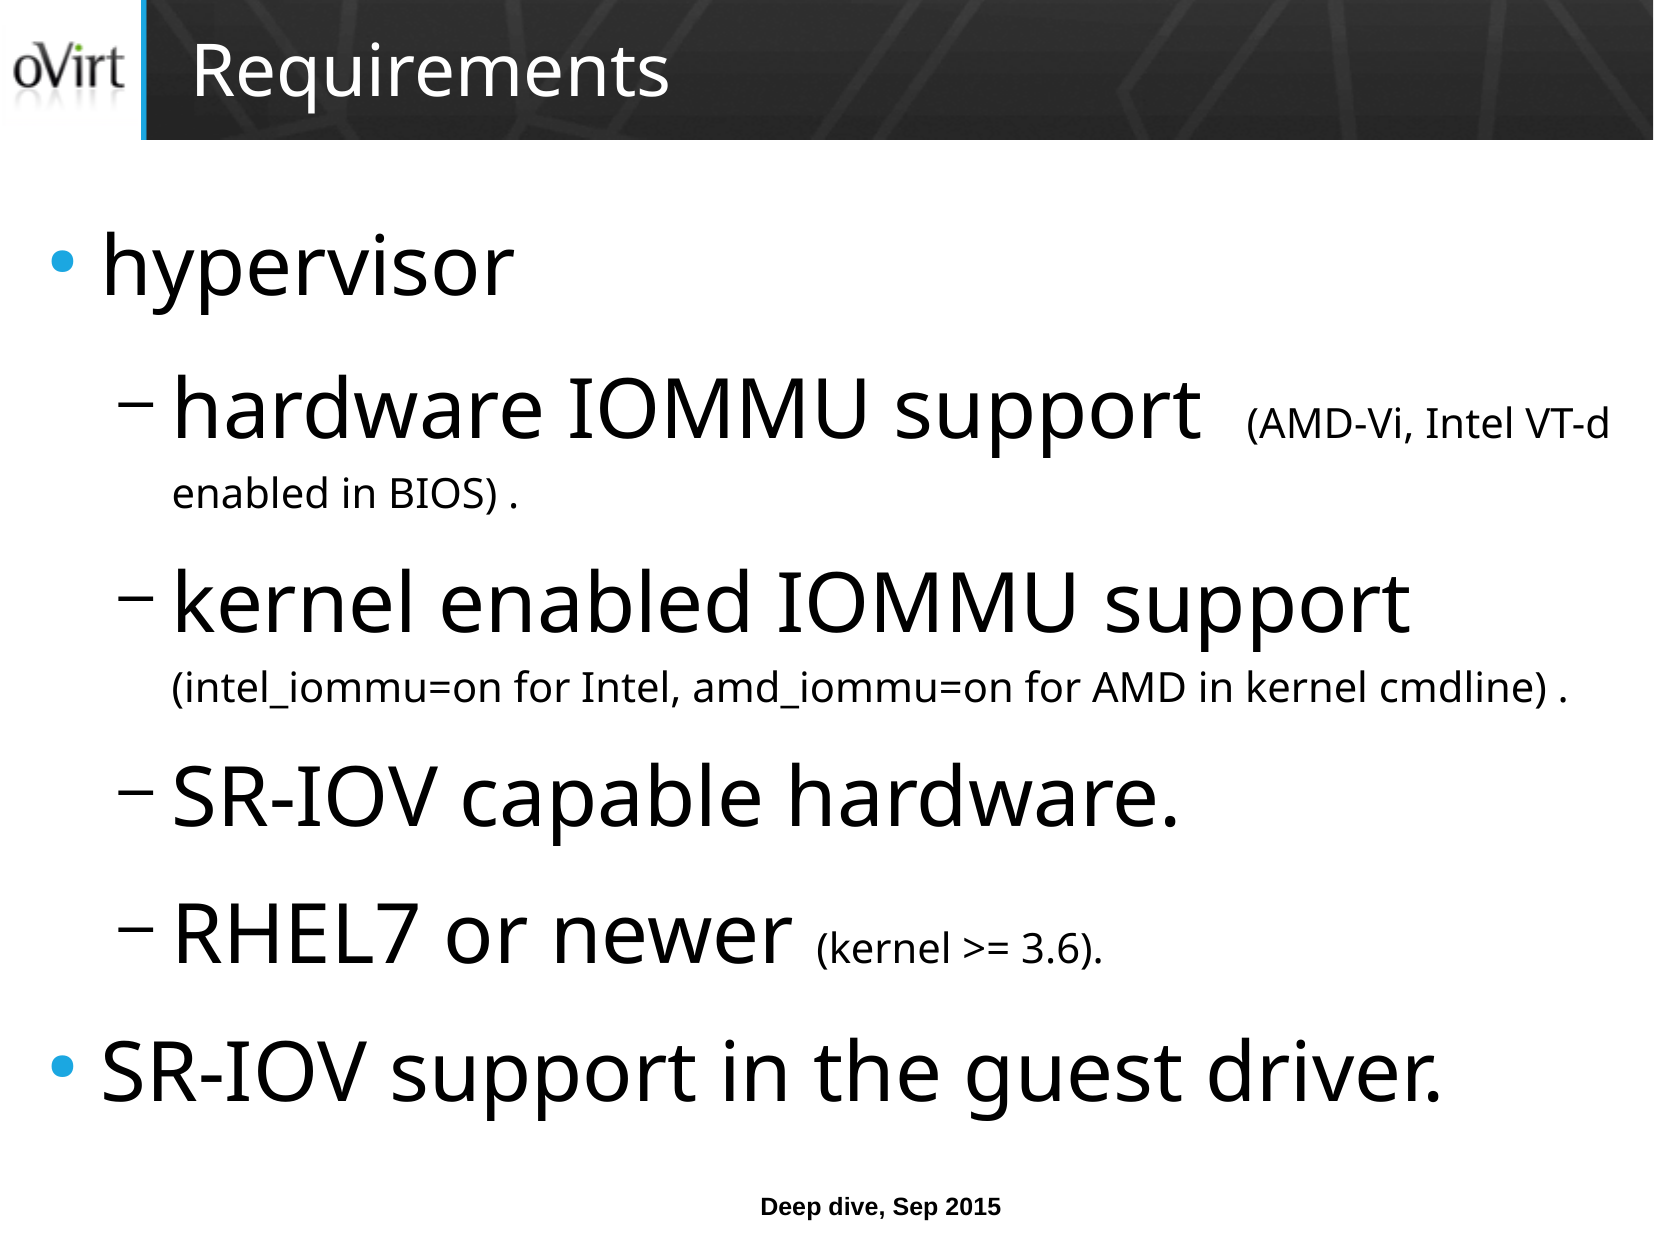

# Requirements
hypervisor
hardware IOMMU support (AMD-Vi, Intel VT-d enabled in BIOS) .
kernel enabled IOMMU support (intel_iommu=on for Intel, amd_iommu=on for AMD in kernel cmdline) .
SR-IOV capable hardware.
RHEL7 or newer (kernel >= 3.6).
SR-IOV support in the guest driver.